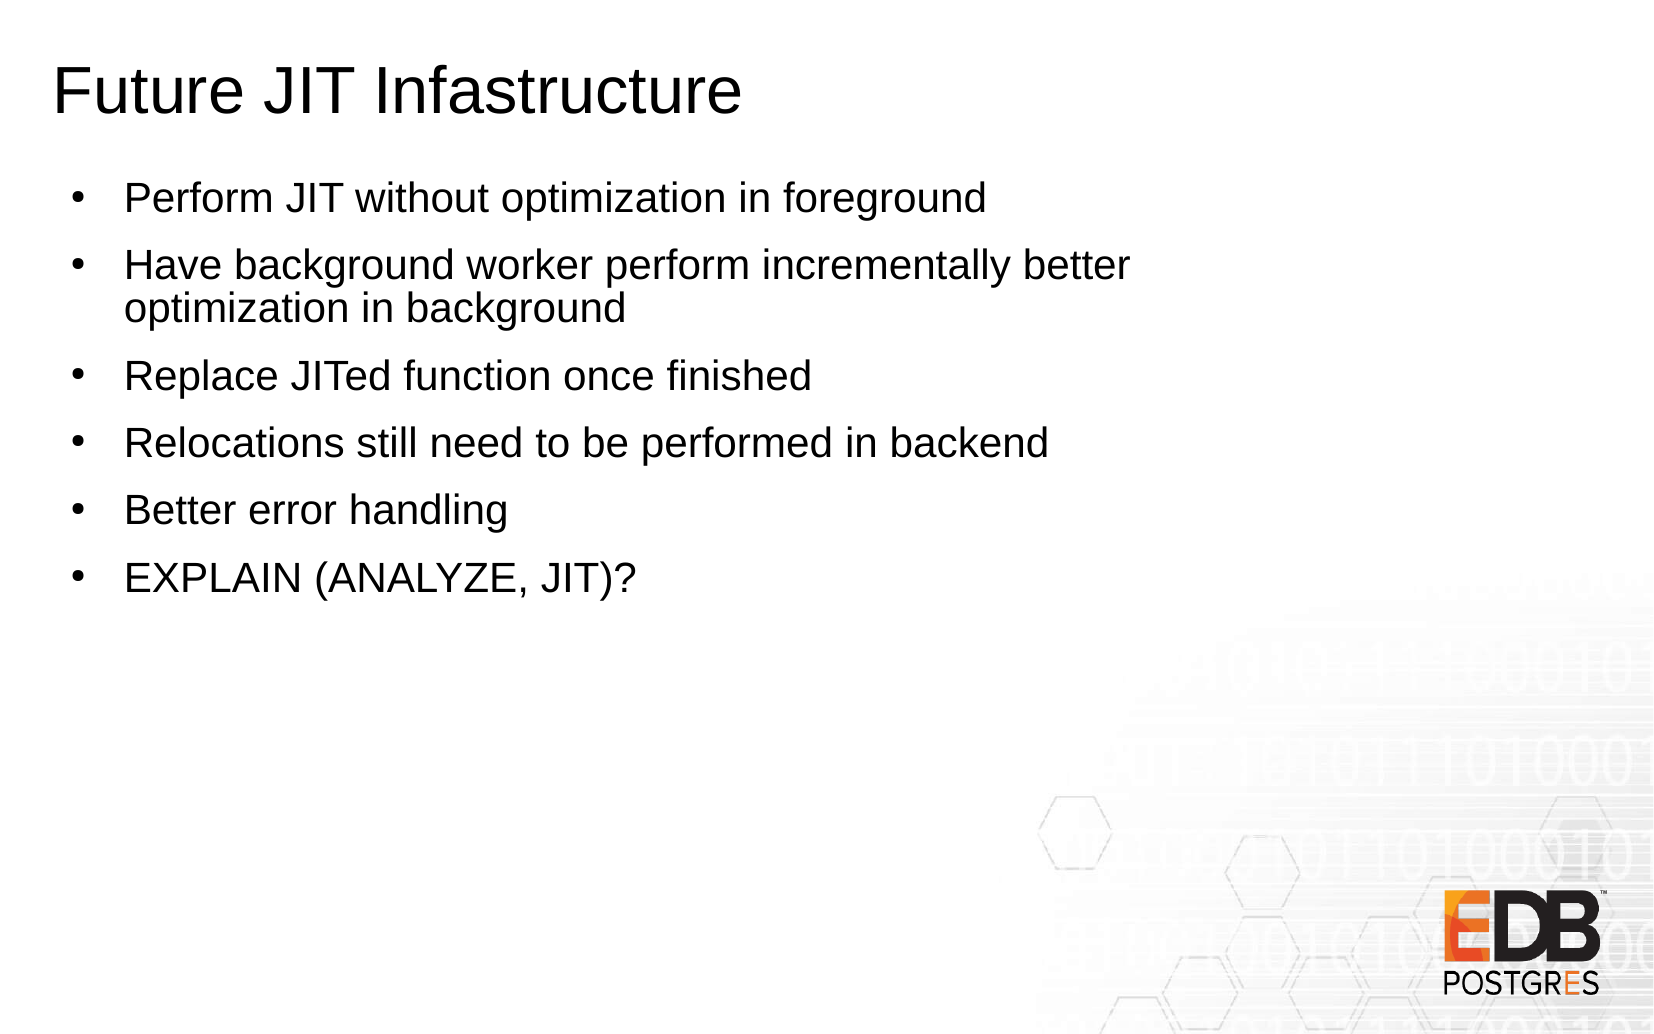

# Future JIT Infastructure
Perform JIT without optimization in foreground
Have background worker perform incrementally better optimization in background
Replace JITed function once finished
Relocations still need to be performed in backend
Better error handling
EXPLAIN (ANALYZE, JIT)?